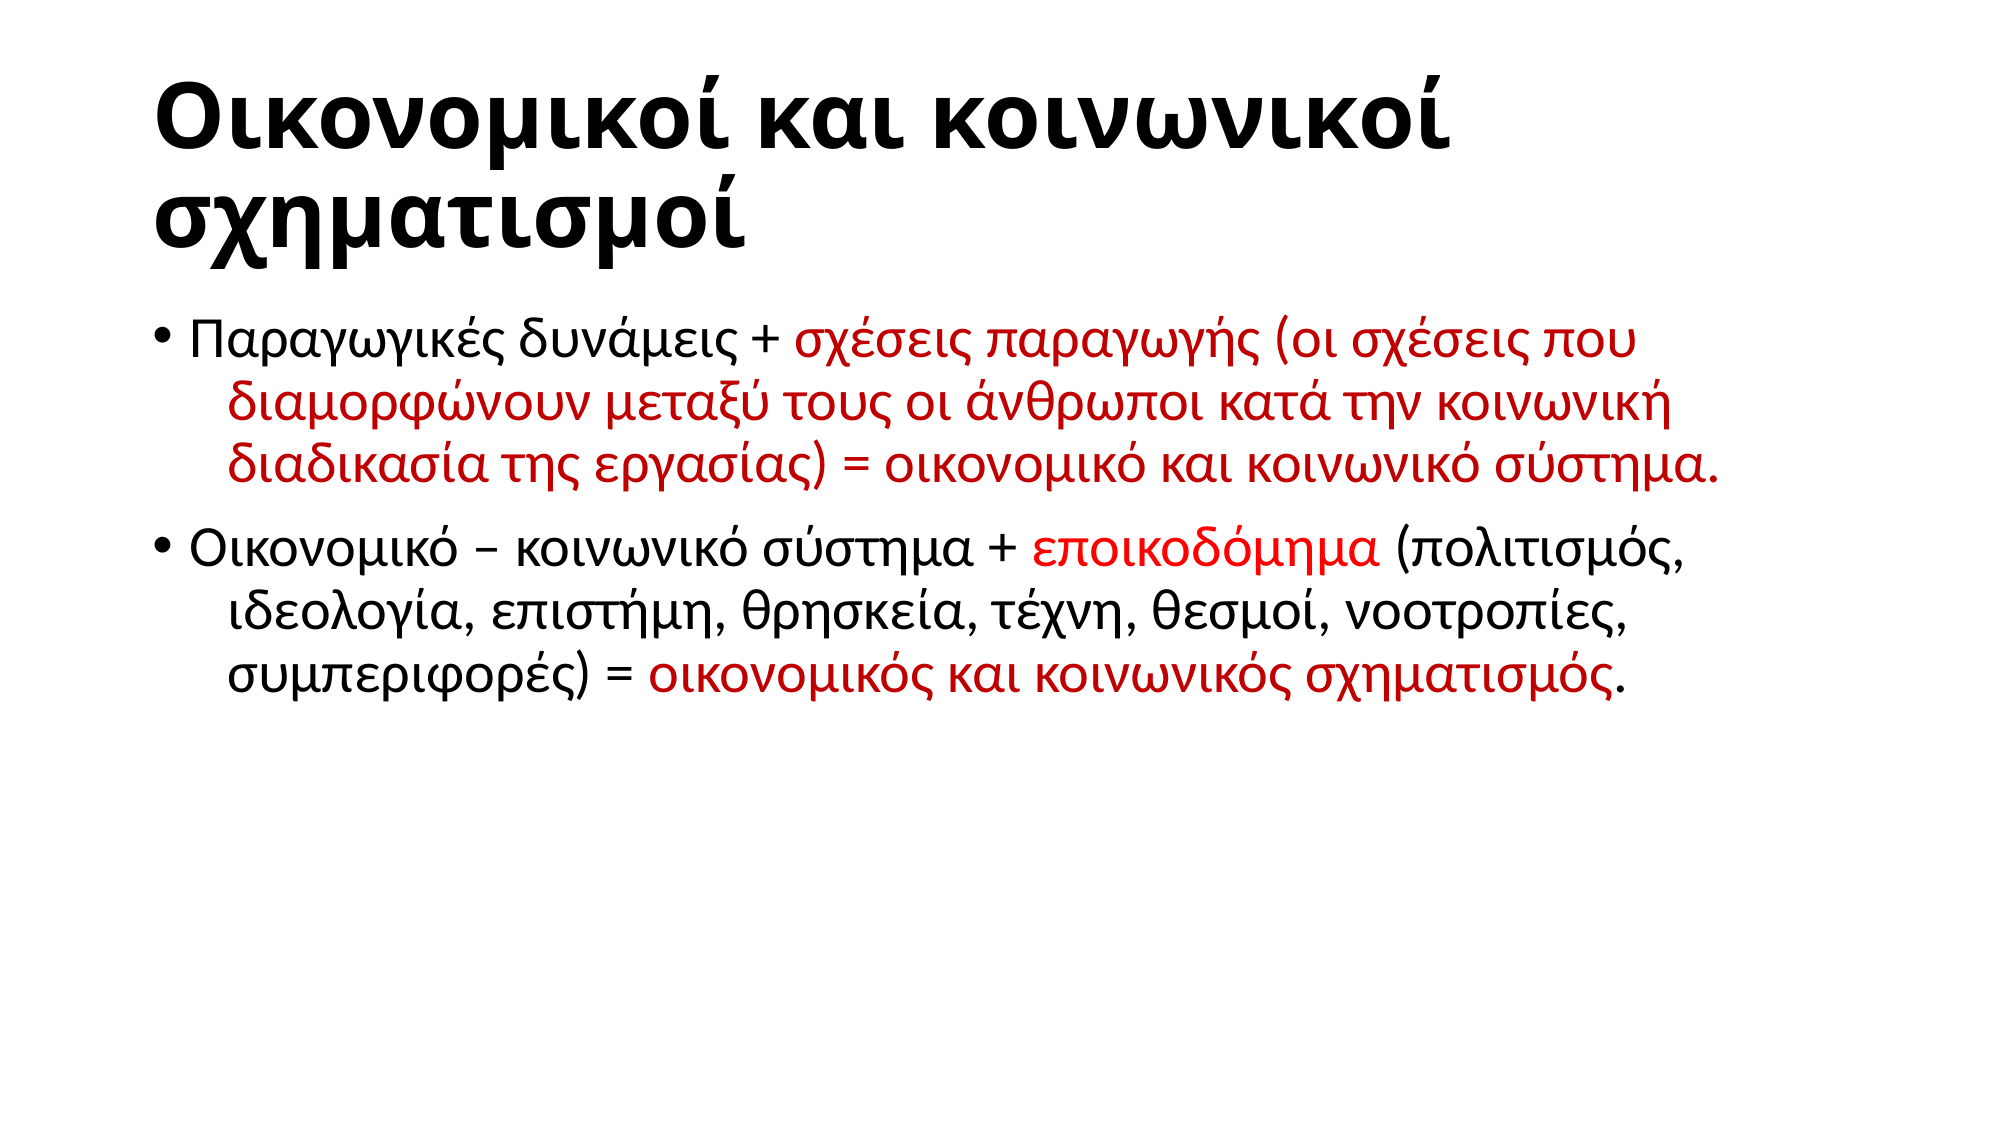

# Οικονομικοί και κοινωνικοί σχηματισμοί
Παραγωγικές δυνάμεις + σχέσεις παραγωγής (οι σχέσεις που διαμορφώνουν μεταξύ τους οι άνθρωποι κατά την κοινωνική διαδικασία της εργασίας) = οικονομικό και κοινωνικό σύστημα.
Οικονομικό – κοινωνικό σύστημα + εποικοδόμημα (πολιτισμός, ιδεολογία, επιστήμη, θρησκεία, τέχνη, θεσμοί, νοοτροπίες, συμπεριφορές) = οικονομικός και κοινωνικός σχηματισμός.